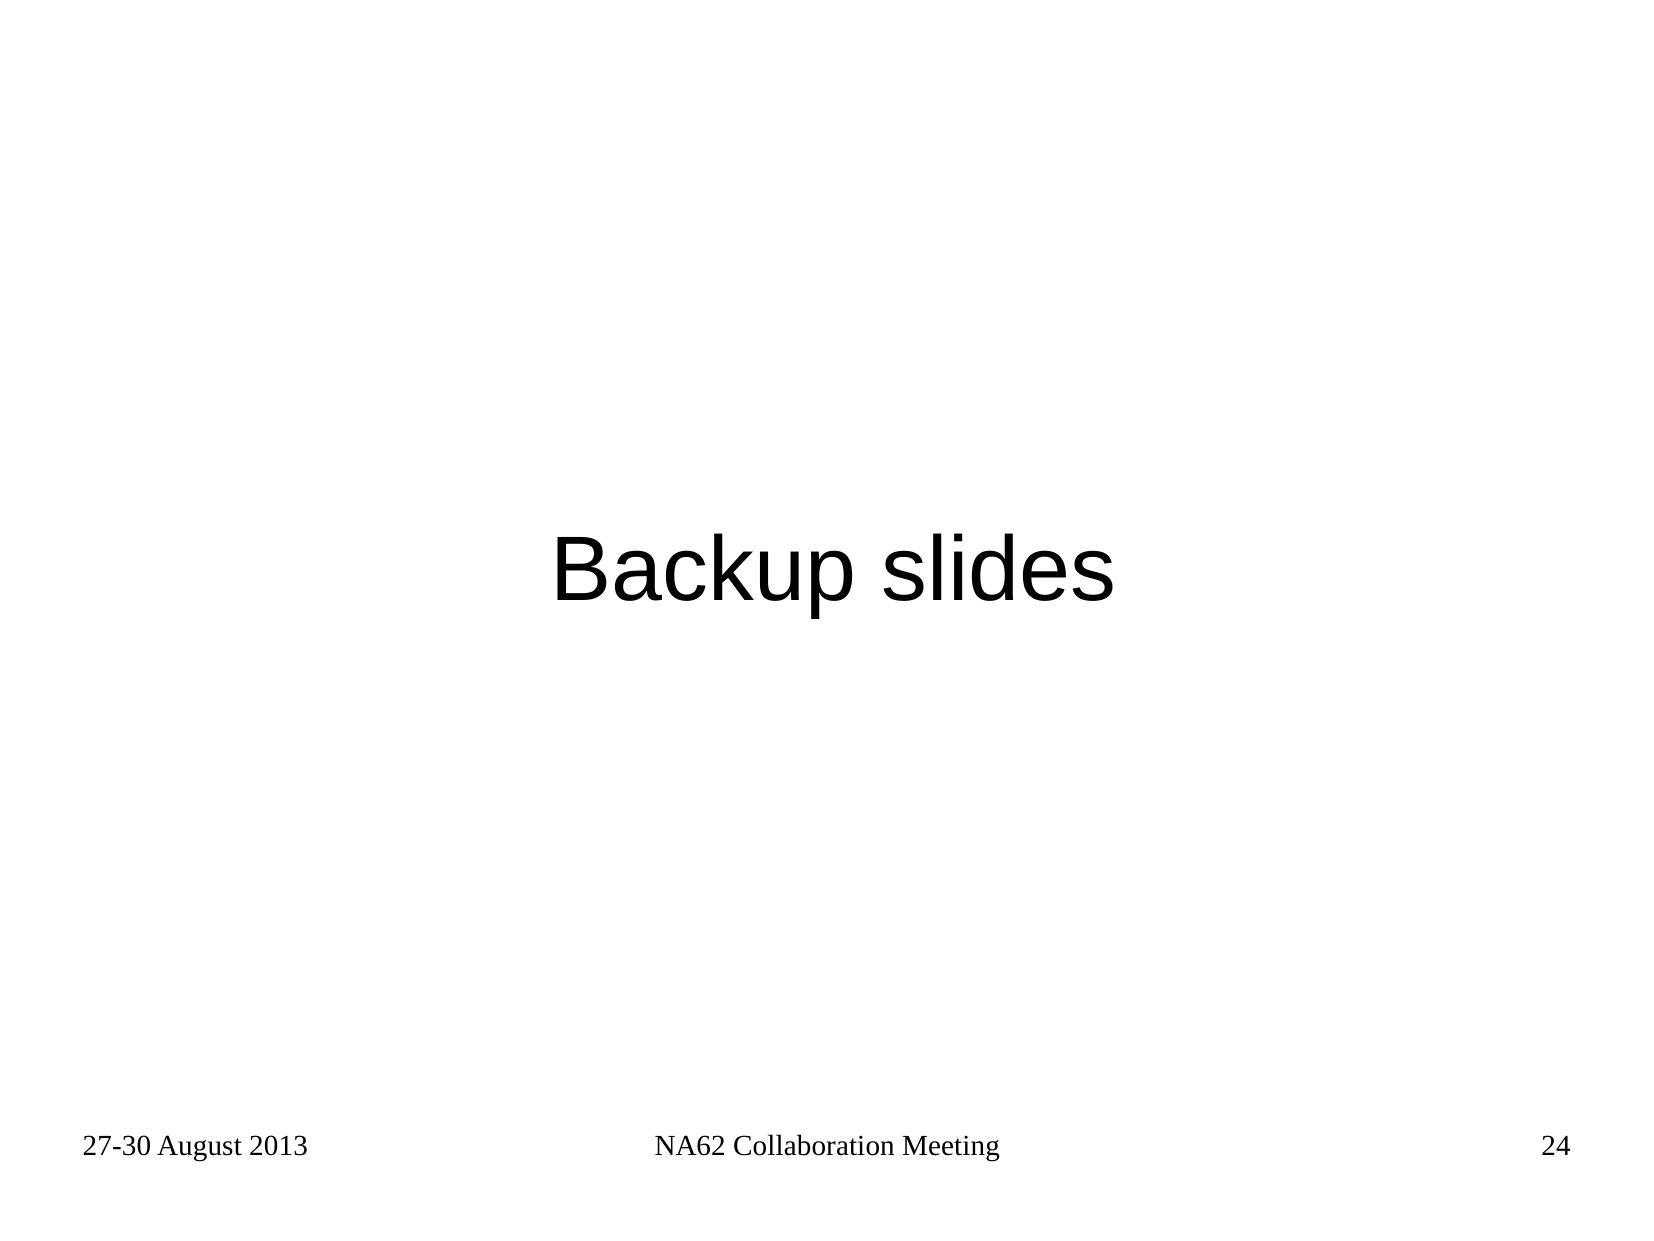

# Backup slides
27-30 August 2013
NA62 Collaboration Meeting
24